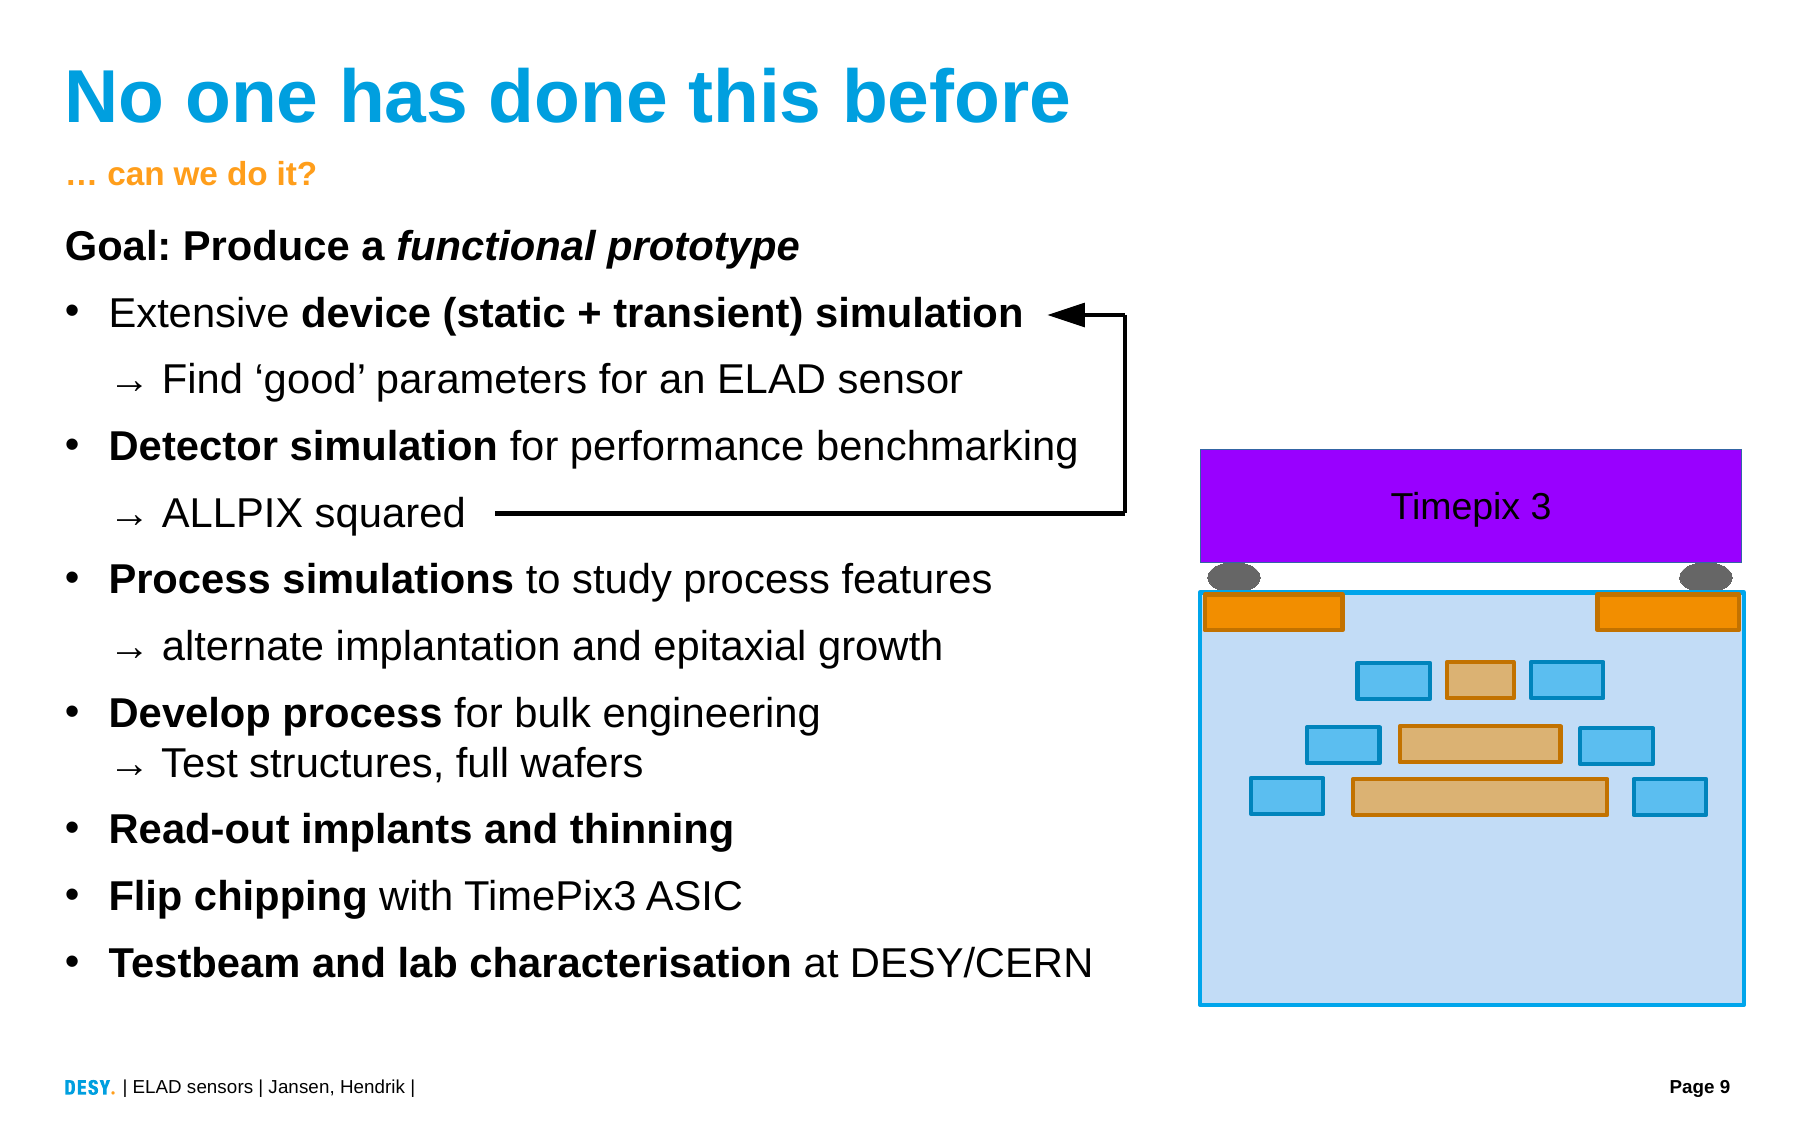

# No one has done this before
… can we do it?
Goal: Produce a functional prototype
Extensive device (static + transient) simulation
→ Find ‘good’ parameters for an ELAD sensor
Detector simulation for performance benchmarking
→ ALLPIX squared
Process simulations to study process features
→ alternate implantation and epitaxial growth
Develop process for bulk engineering
→ Test structures, full wafers
Read-out implants and thinning
Flip chipping with TimePix3 ASIC
Testbeam and lab characterisation at DESY/CERN
Timepix 3